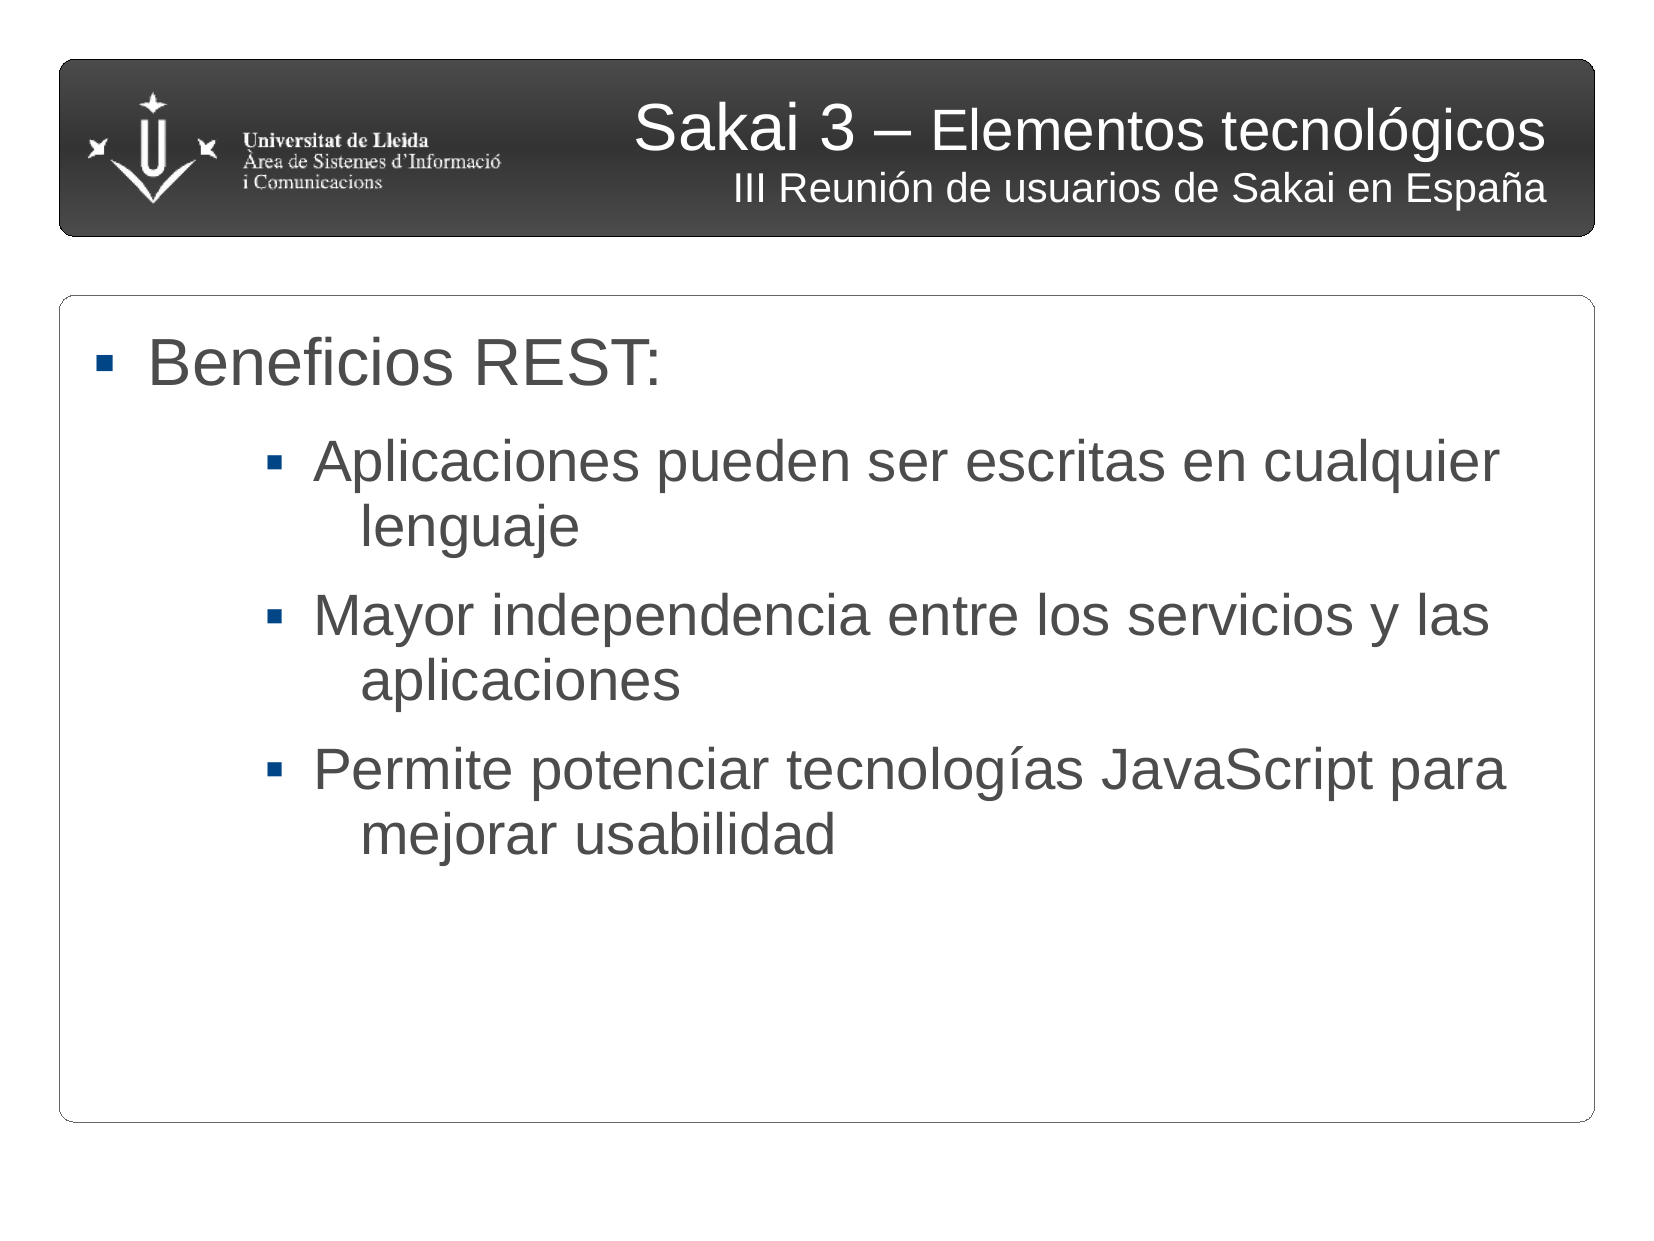

# Sakai 3 – Elementos tecnológicos III Reunión de usuarios de Sakai en España
Beneficios REST:
Aplicaciones pueden ser escritas en cualquier lenguaje
Mayor independencia entre los servicios y las aplicaciones
Permite potenciar tecnologías JavaScript para mejorar usabilidad